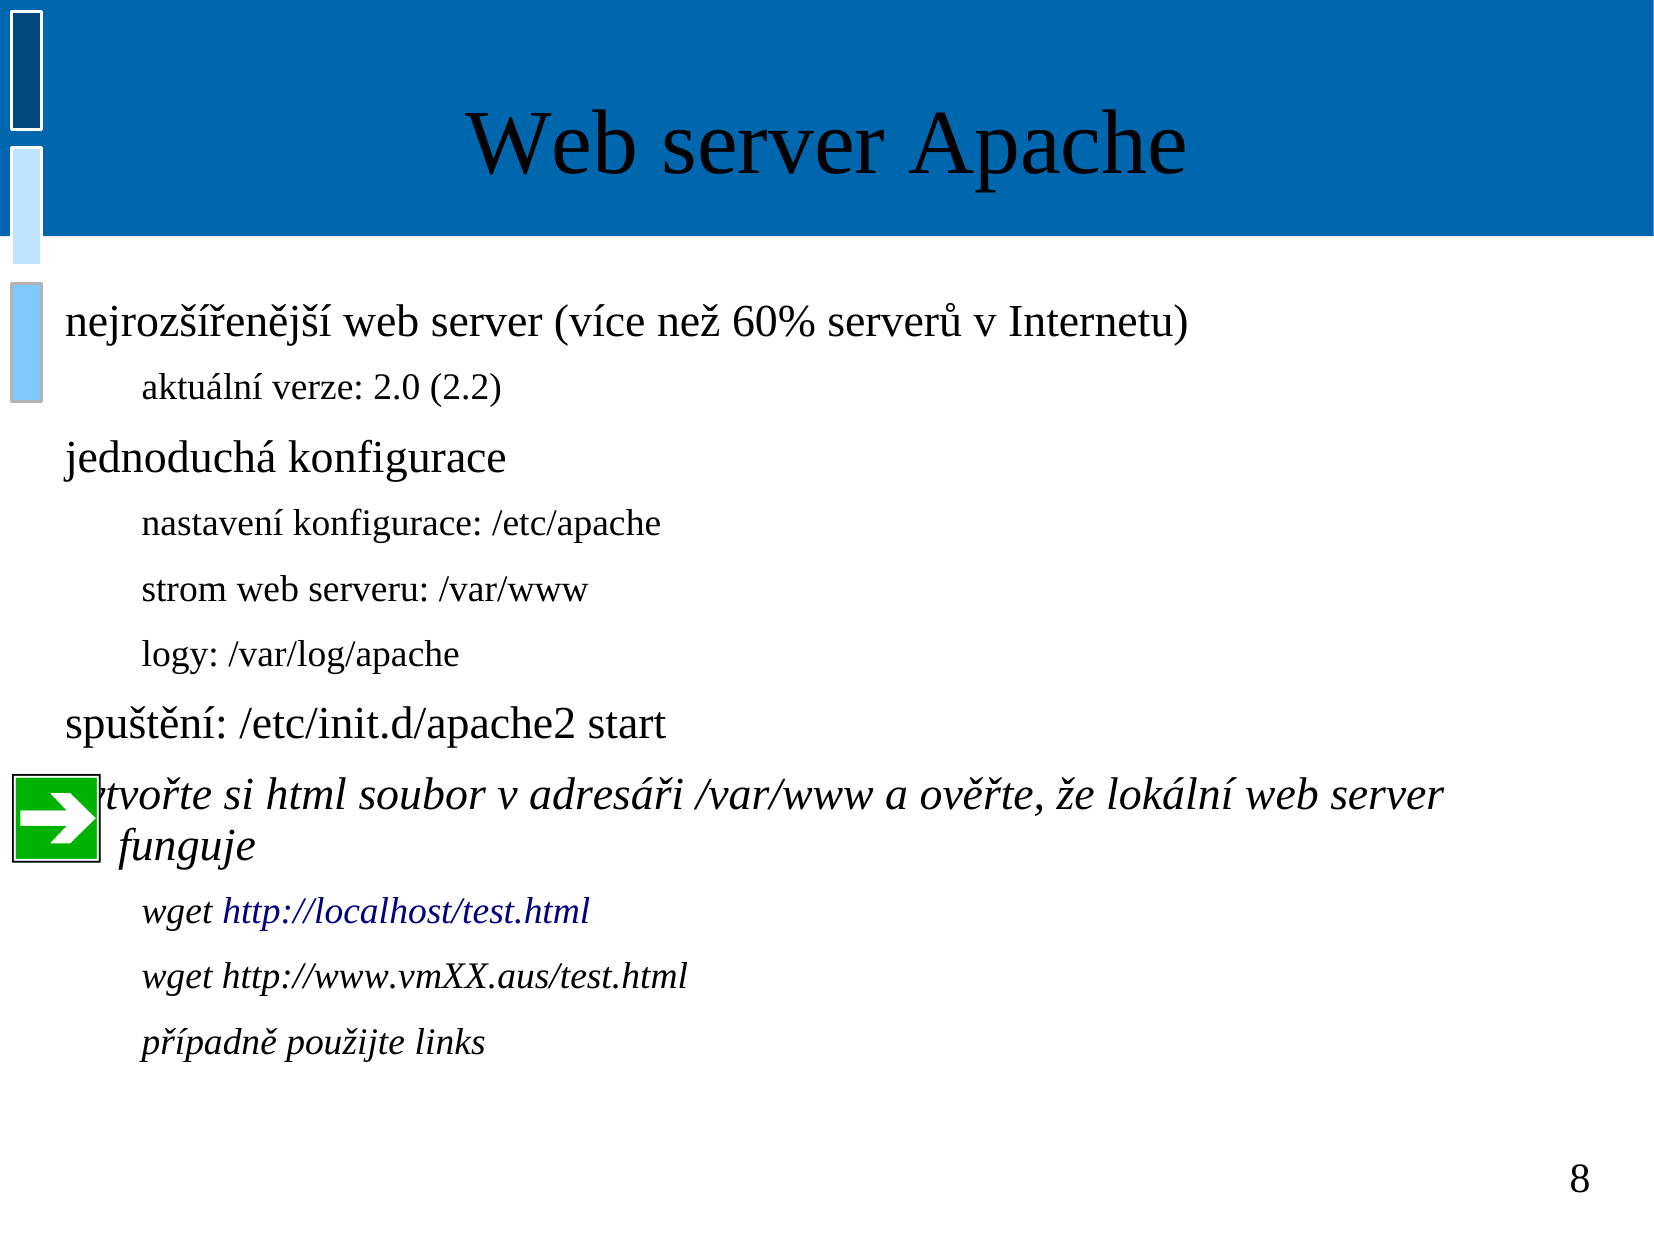

# Web server Apache
nejrozšířenější web server (více než 60% serverů v Internetu)
aktuální verze: 2.0 (2.2)
jednoduchá konfigurace
nastavení konfigurace: /etc/apache
strom web serveru: /var/www
logy: /var/log/apache
spuštění: /etc/init.d/apache2 start
vytvořte si html soubor v adresáři /var/www a ověřte, že lokální web server funguje
wget http://localhost/test.html
wget http://www.vmXX.aus/test.html
případně použijte links